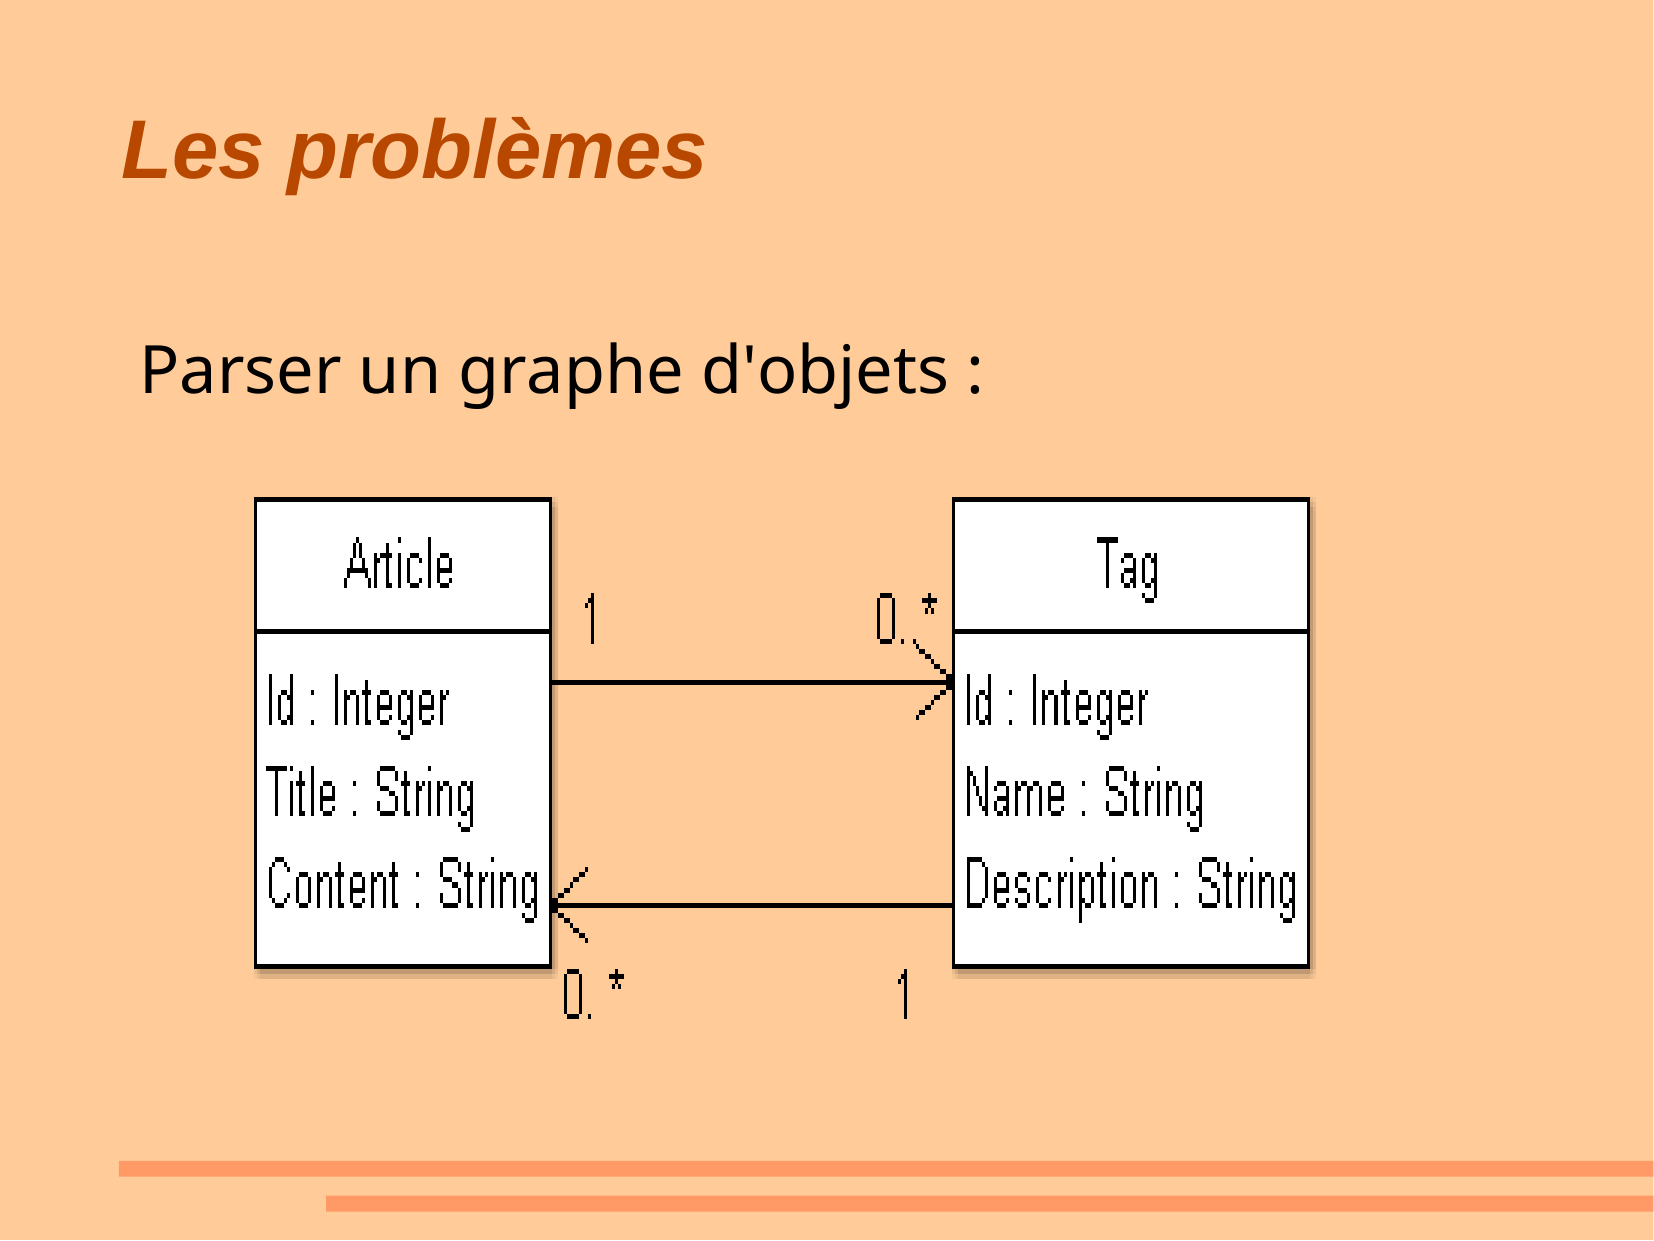

# Les problèmes
Parser un graphe d'objets :